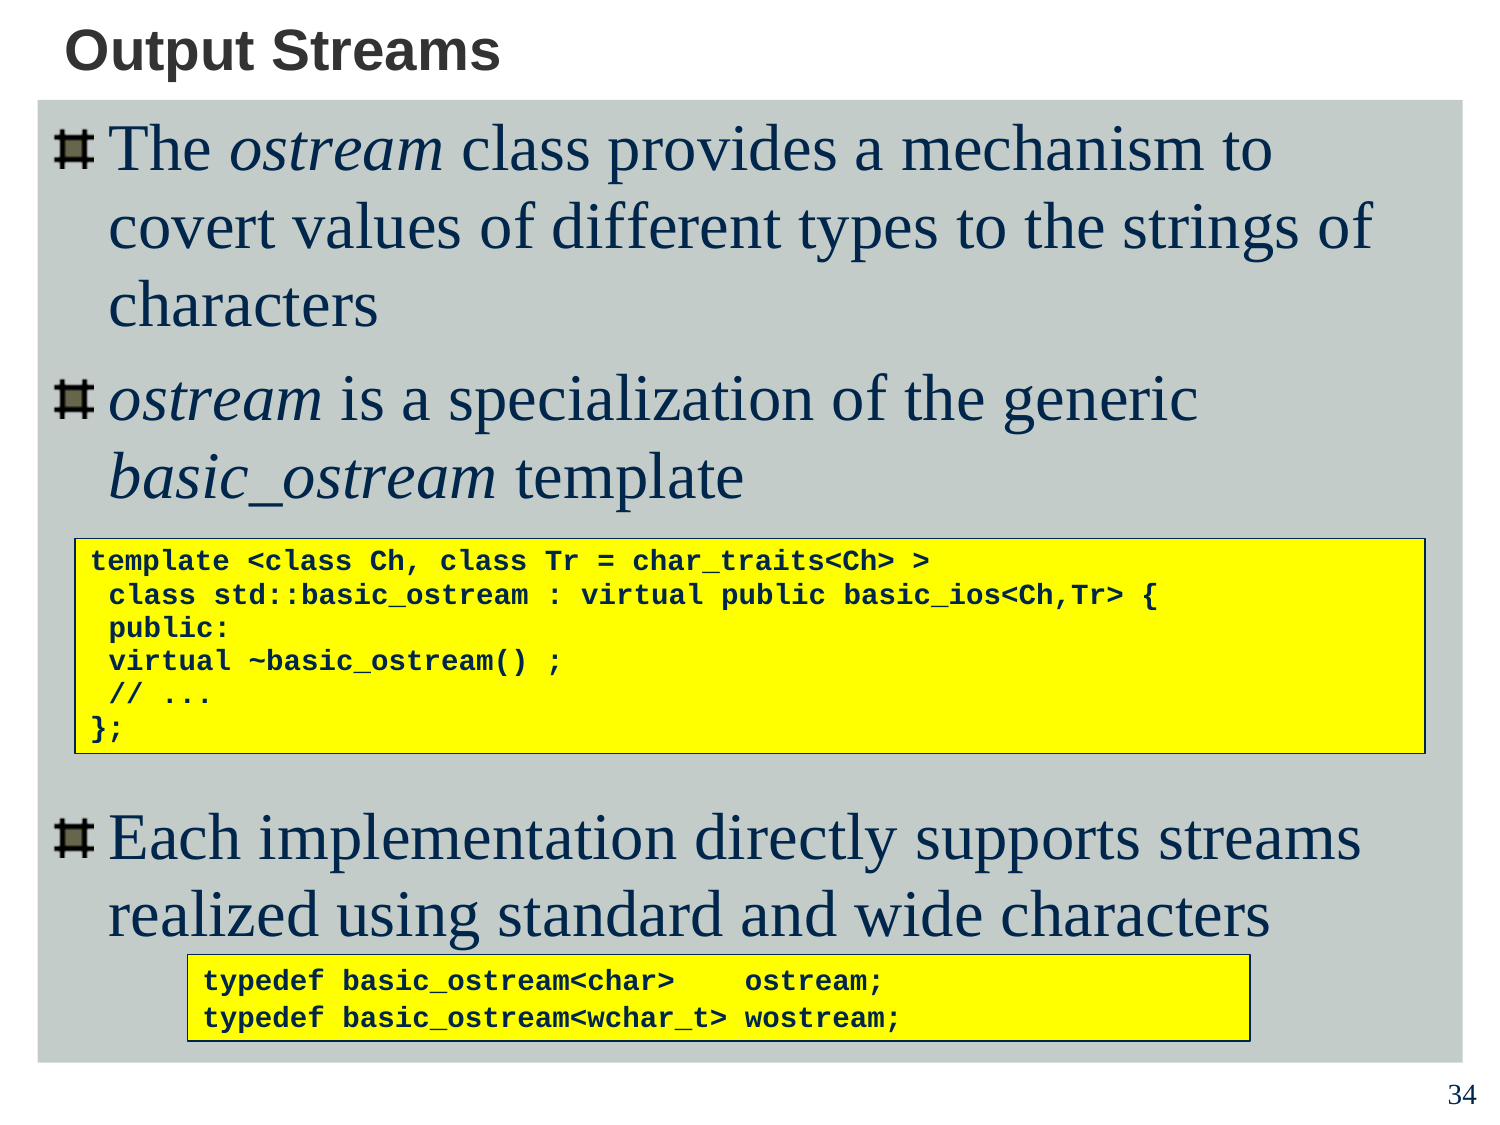

# Output Streams
The ostream class provides a mechanism to covert values of different types to the strings of characters
ostream is a specialization of the generic basic_ostream template
Each implementation directly supports streams realized using standard and wide characters
template <class Ch, class Tr = char_traits<Ch> >
	class std::basic_ostream : virtual public basic_ios<Ch,Tr> {
	public:
	virtual ~basic_ostream() ;
	// ...
};
typedef basic_ostream<char> ostream;
typedef basic_ostream<wchar_t> wostream;